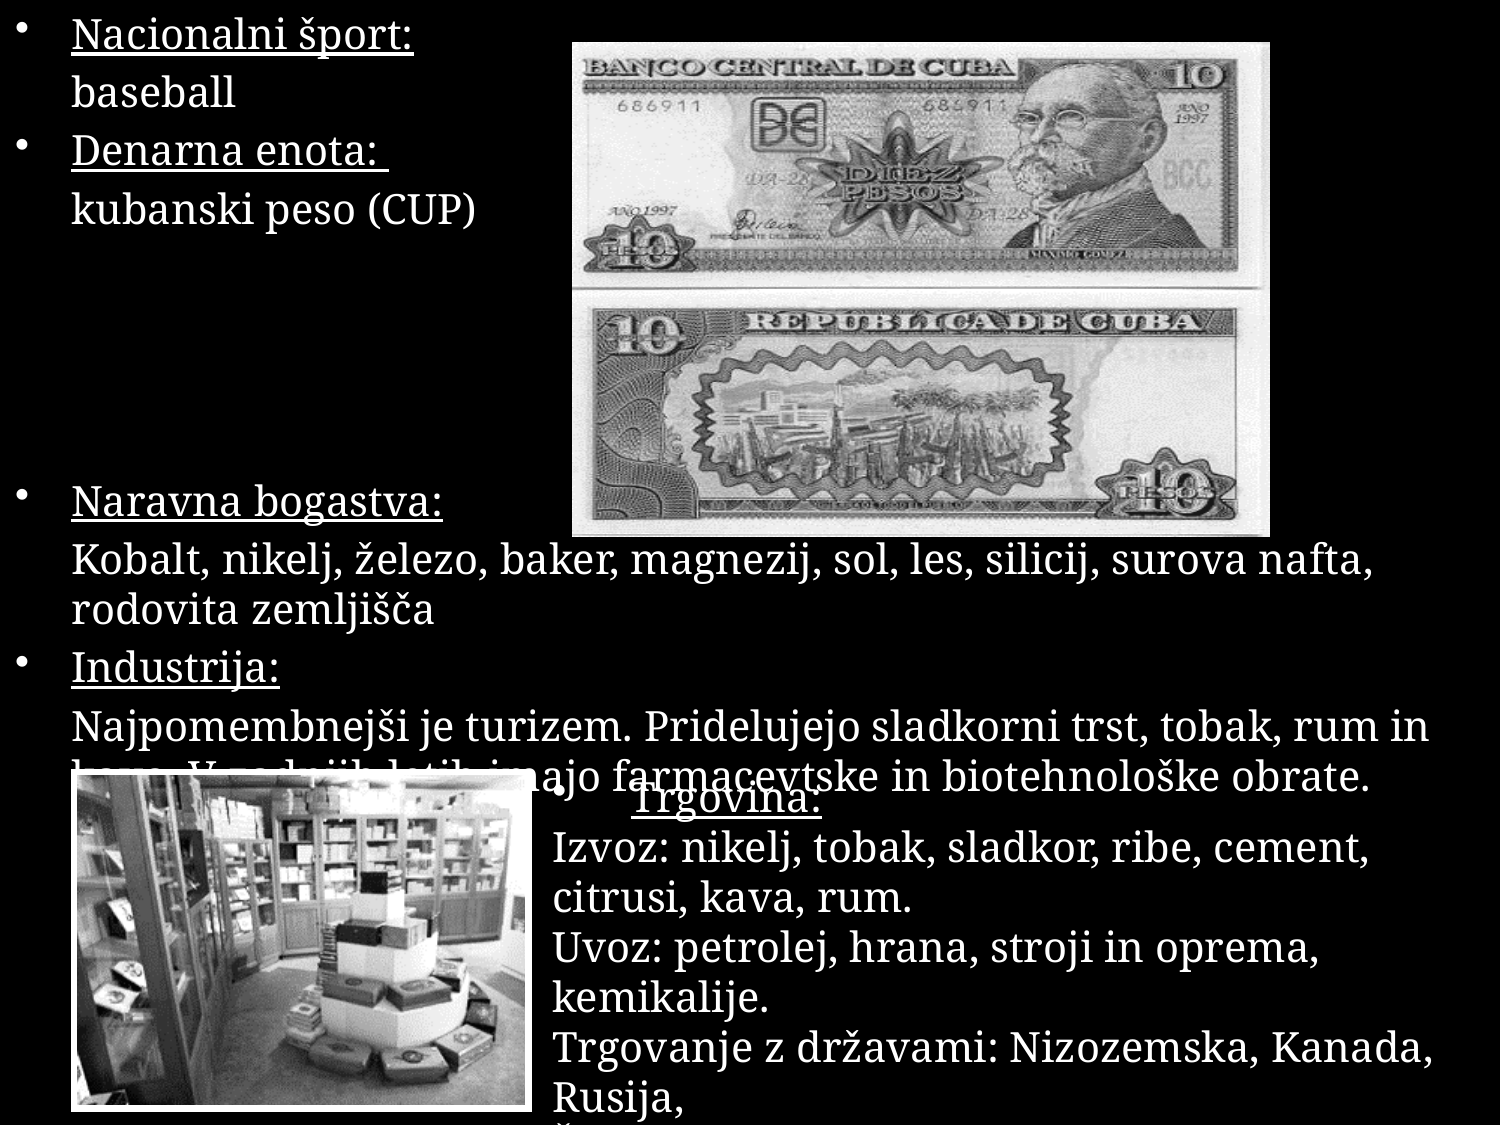

Nacionalni šport:
	baseball
Denarna enota:
	kubanski peso (CUP)
Naravna bogastva:
	Kobalt, nikelj, železo, baker, magnezij, sol, les, silicij, surova nafta, rodovita zemljišča
Industrija:
	Najpomembnejši je turizem. Pridelujejo sladkorni trst, tobak, rum in kavo. V zadnjih letih imajo farmacevtske in biotehnološke obrate.
#
 Trgovina:
Izvoz: nikelj, tobak, sladkor, ribe, cement, citrusi, kava, rum.
Uvoz: petrolej, hrana, stroji in oprema, kemikalije.
Trgovanje z državami: Nizozemska, Kanada, Rusija,
Španija, Kitajska, Italija, ZDA, Mehika, Francija